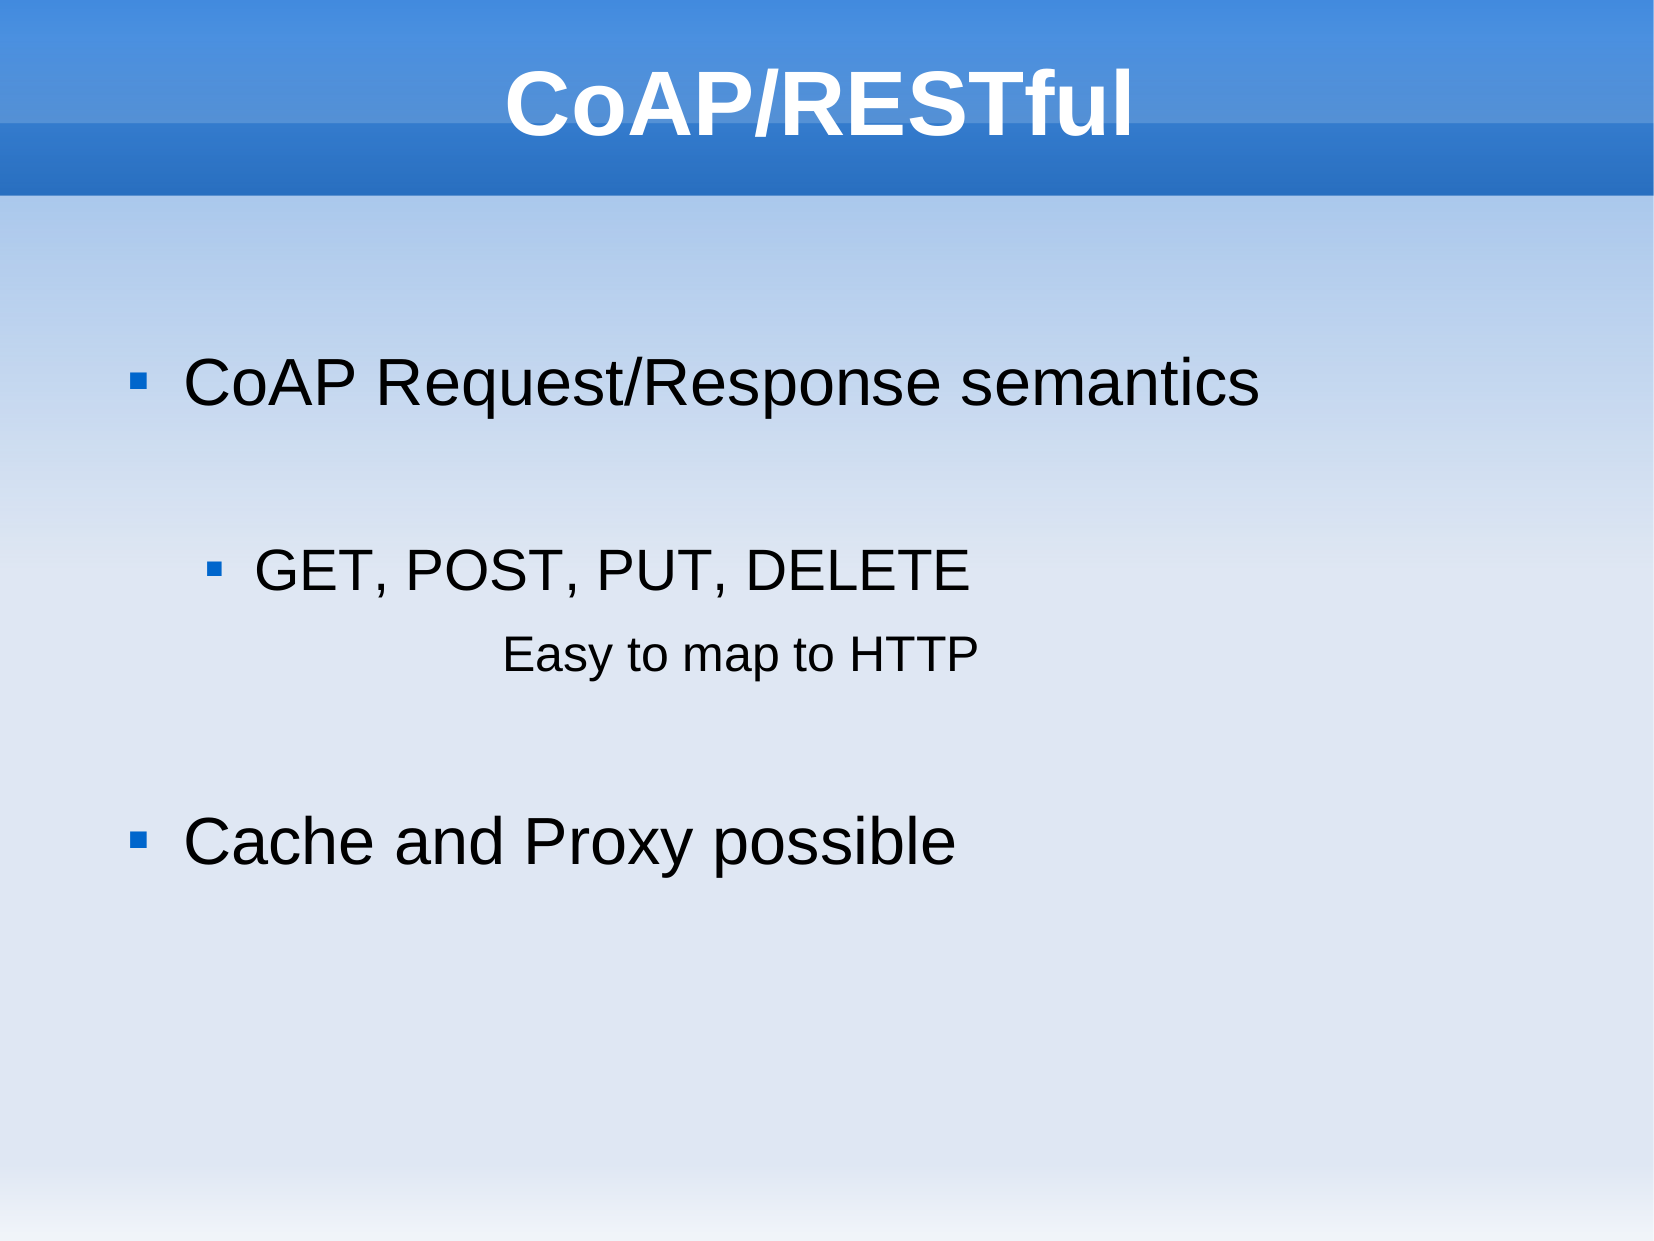

# CoAP/RESTful
CoAP Request/Response semantics
GET, POST, PUT, DELETE
Easy to map to HTTP
Cache and Proxy possible